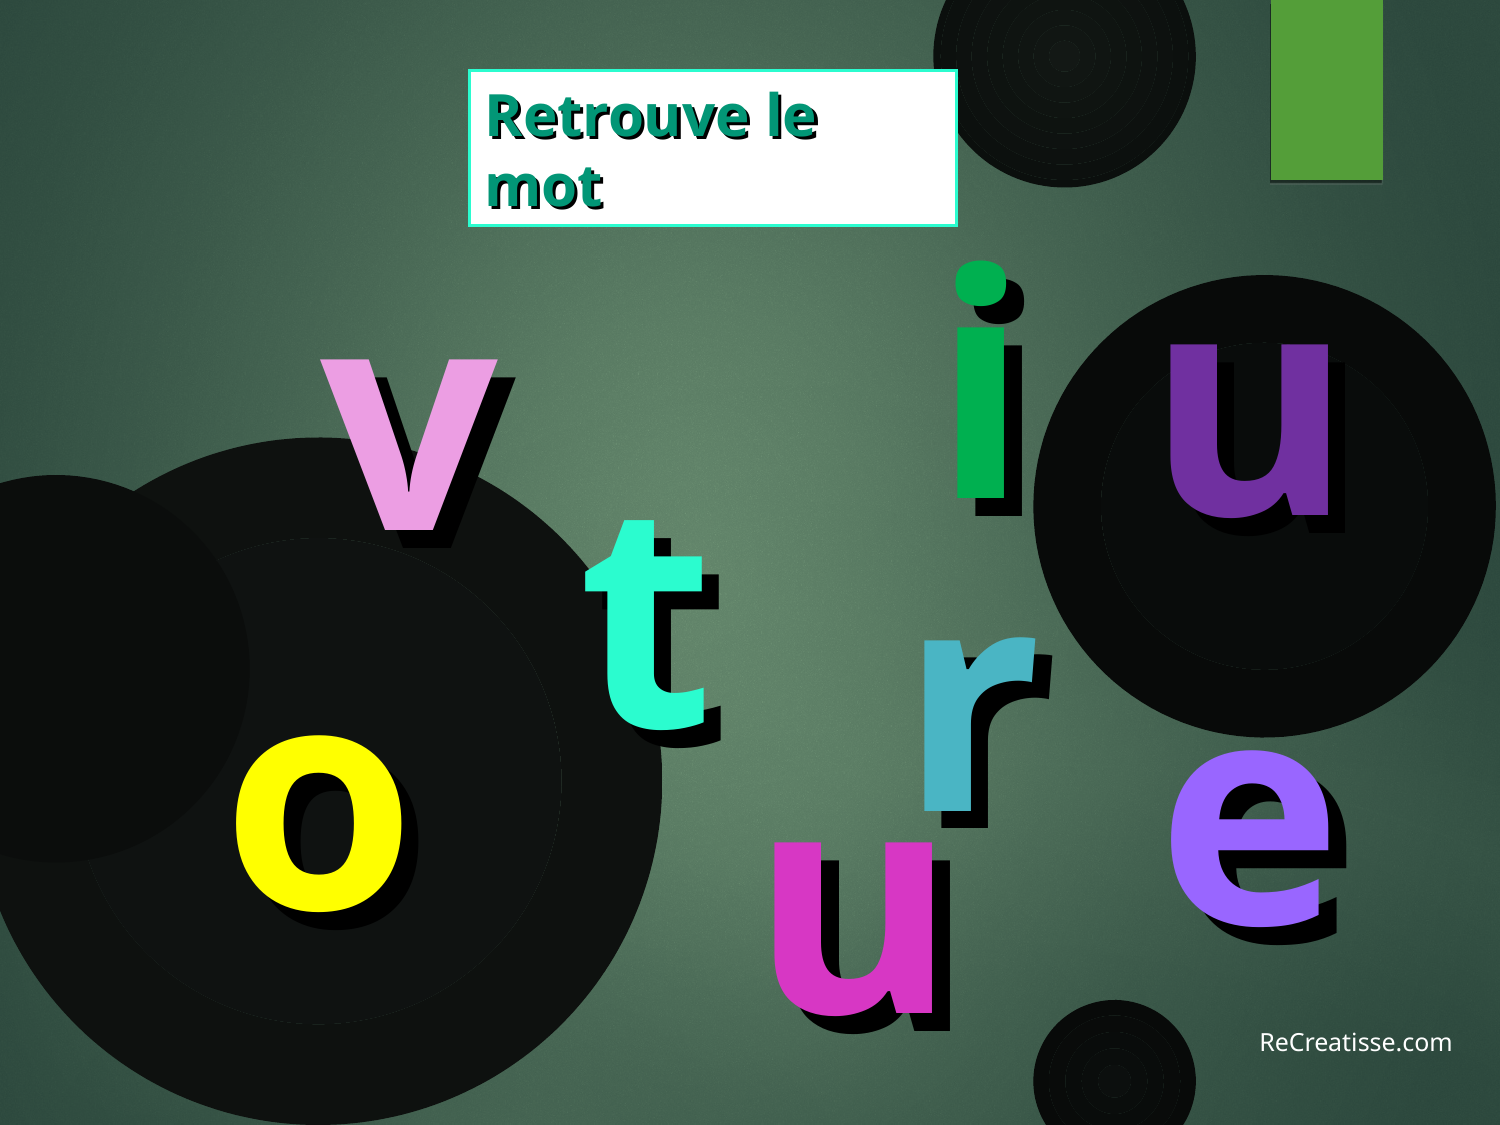

Retrouve le mot
i
u
v
t
r
o
e
u
ReCreatisse.com